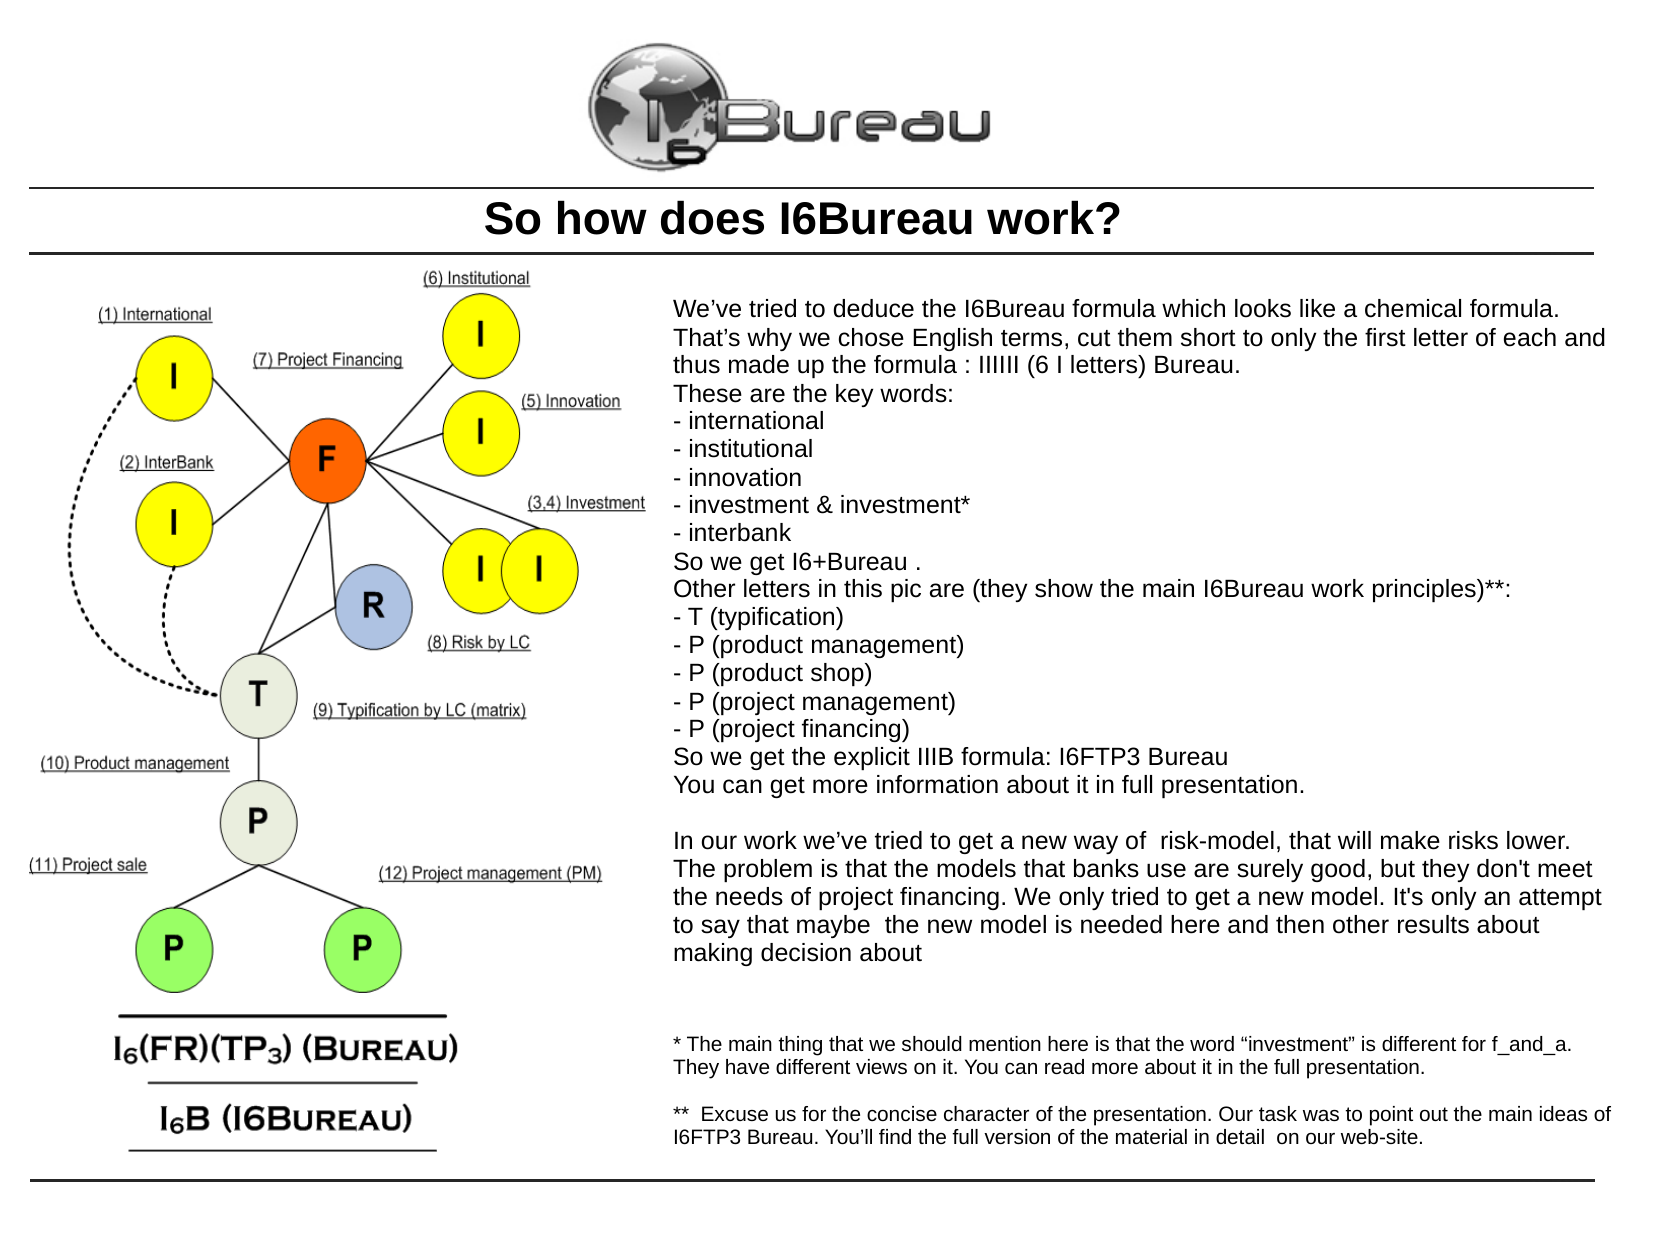

# So how does I6Bureau work?
We’ve tried to deduce the I6Bureau formula which looks like a chemical formula. That’s why we chose English terms, cut them short to only the first letter of each and thus made up the formula : IIIIII (6 I letters) Bureau.
These are the key words:
- international
- institutional
- innovation
- investment & investment*
- interbank
So we get I6+Bureau .
Other letters in this pic are (they show the main I6Bureau work principles)**:
- T (typification)
- P (product management)
- P (product shop)
- P (project management)
- P (project financing)
So we get the explicit IIIB formula: I6FTP3 Bureau
You can get more information about it in full presentation.
In our work we’ve tried to get a new way of risk-model, that will make risks lower. The problem is that the models that banks use are surely good, but they don't meet the needs of project financing. We only tried to get a new model. It's only an attempt to say that maybe the new model is needed here and then other results about making decision about
* The main thing that we should mention here is that the word “investment” is different for f_and_a. They have different views on it. You can read more about it in the full presentation.
** Excuse us for the concise character of the presentation. Our task was to point out the main ideas of I6FTP3 Bureau. You’ll find the full version of the material in detail on our web-site.